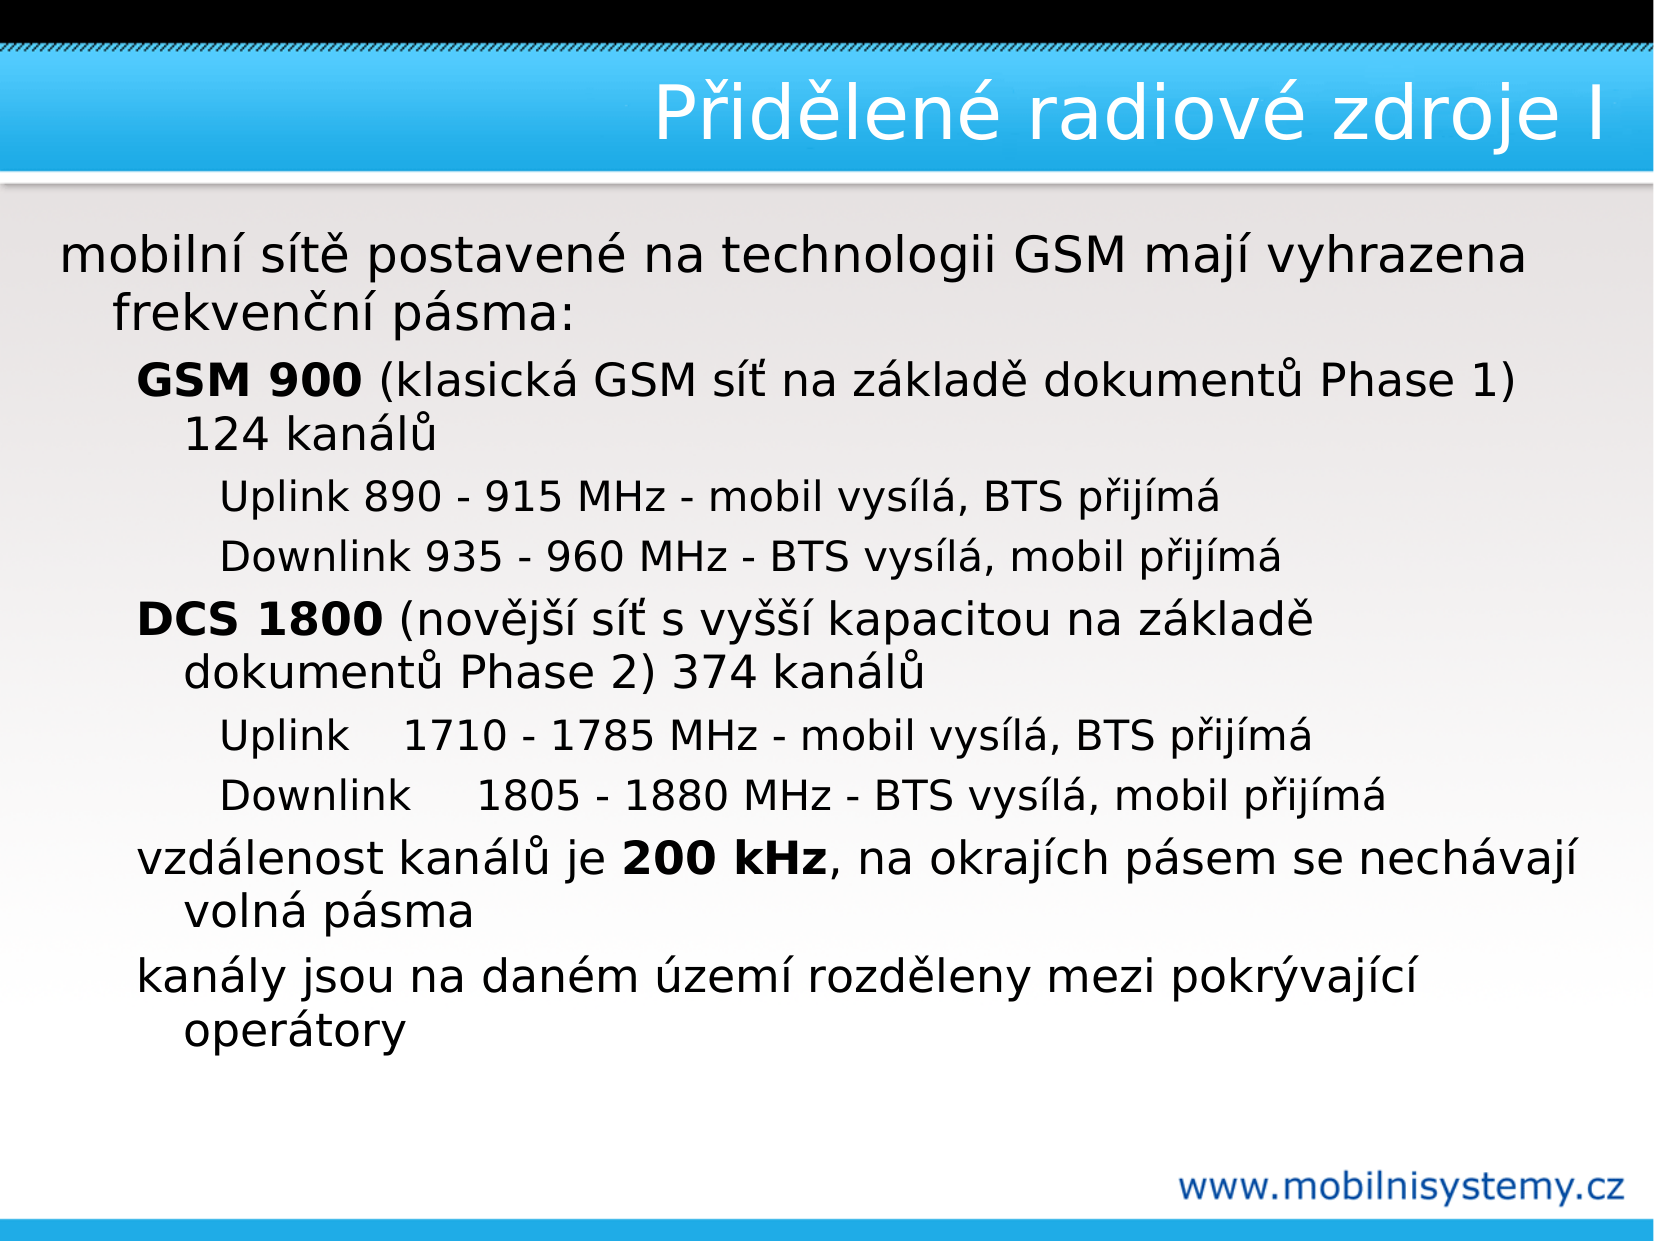

# Přidělené radiové zdroje I
mobilní sítě postavené na technologii GSM mají vyhrazena frekvenční pásma:
GSM 900 (klasická GSM síť na základě dokumentů Phase 1) 124 kanálů
Uplink 890 - 915 MHz - mobil vysílá, BTS přijímá
Downlink 935 - 960 MHz - BTS vysílá, mobil přijímá
DCS 1800 (novější síť s vyšší kapacitou na základě dokumentů Phase 2) 374 kanálů
Uplink	1710 - 1785 MHz - mobil vysílá, BTS přijímá
Downlink	1805 - 1880 MHz - BTS vysílá, mobil přijímá
vzdálenost kanálů je 200 kHz, na okrajích pásem se nechávají volná pásma
kanály jsou na daném území rozděleny mezi pokrývající operátory